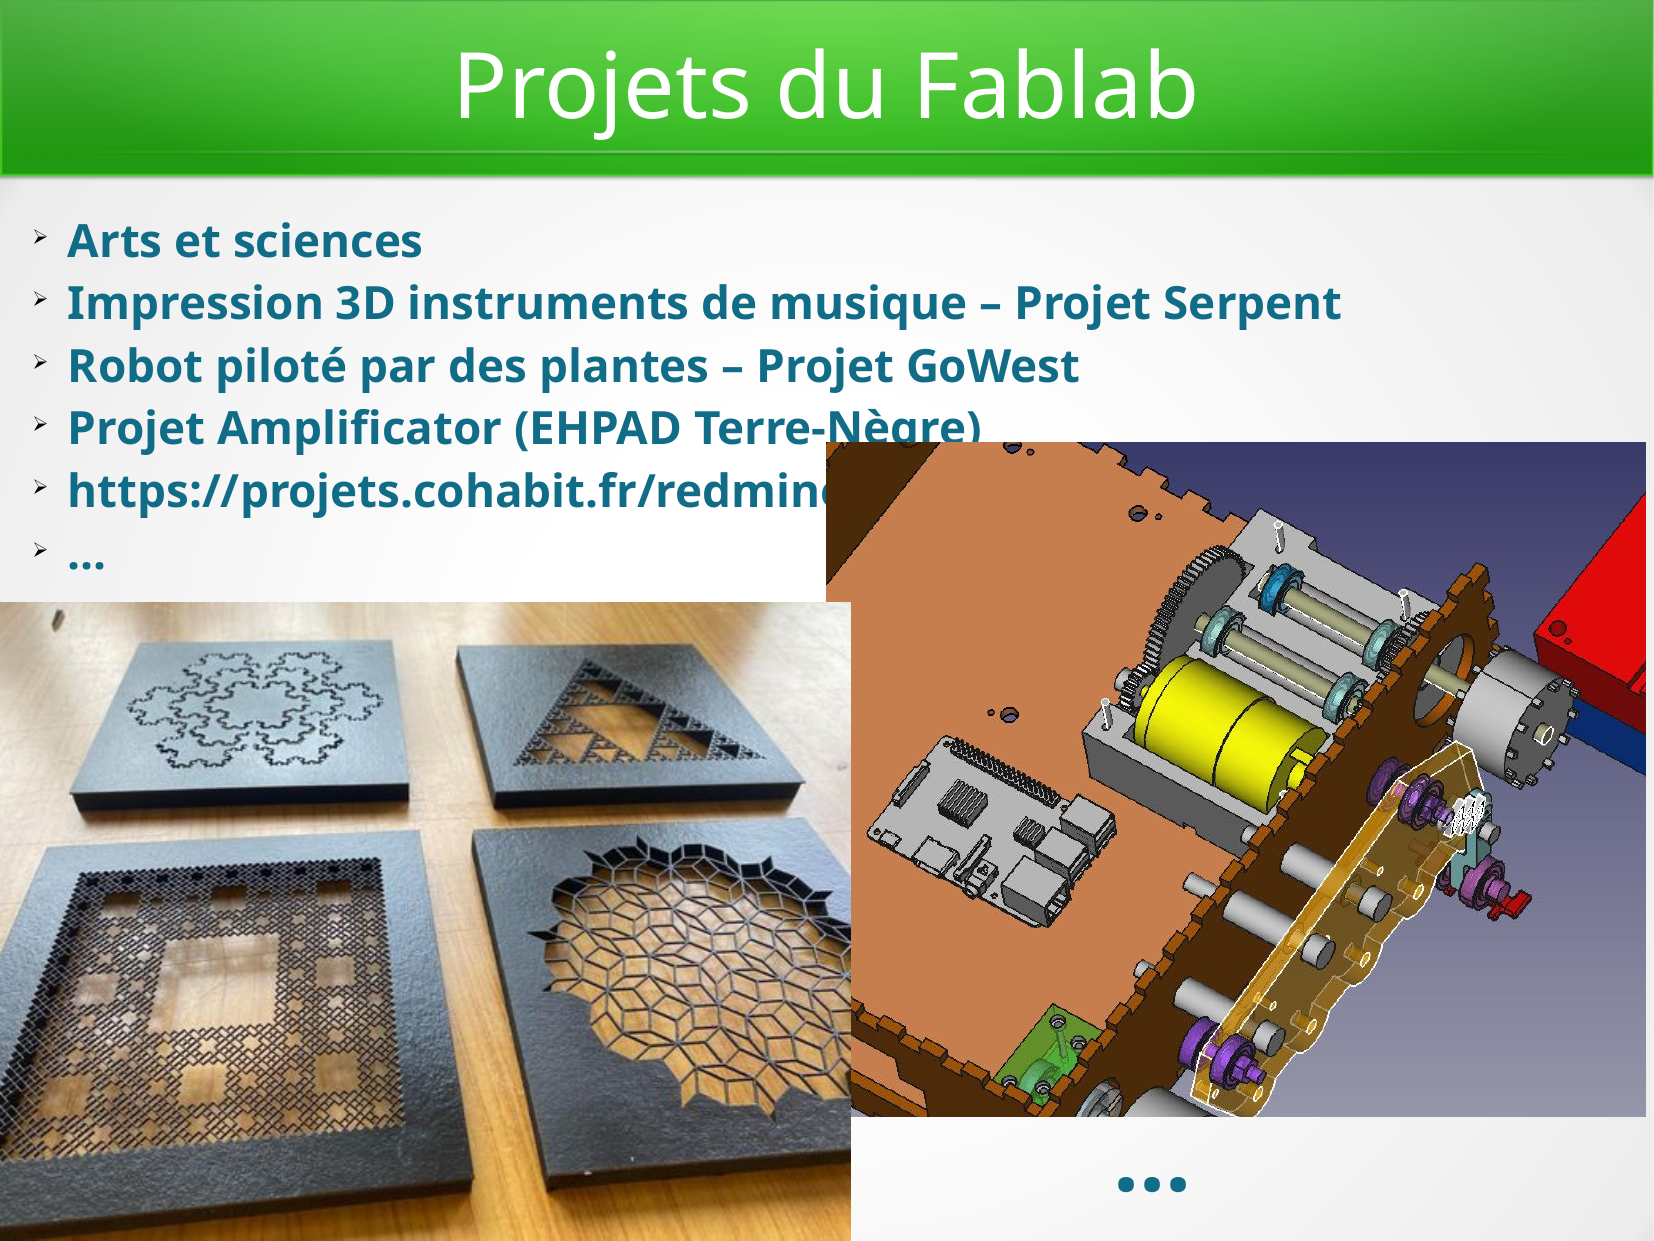

# Projets du Fablab
Arts et sciences
Impression 3D instruments de musique – Projet Serpent
Robot piloté par des plantes – Projet GoWest
Projet Amplificator (EHPAD Terre-Nègre)
https://projets.cohabit.fr/redmine
...
...